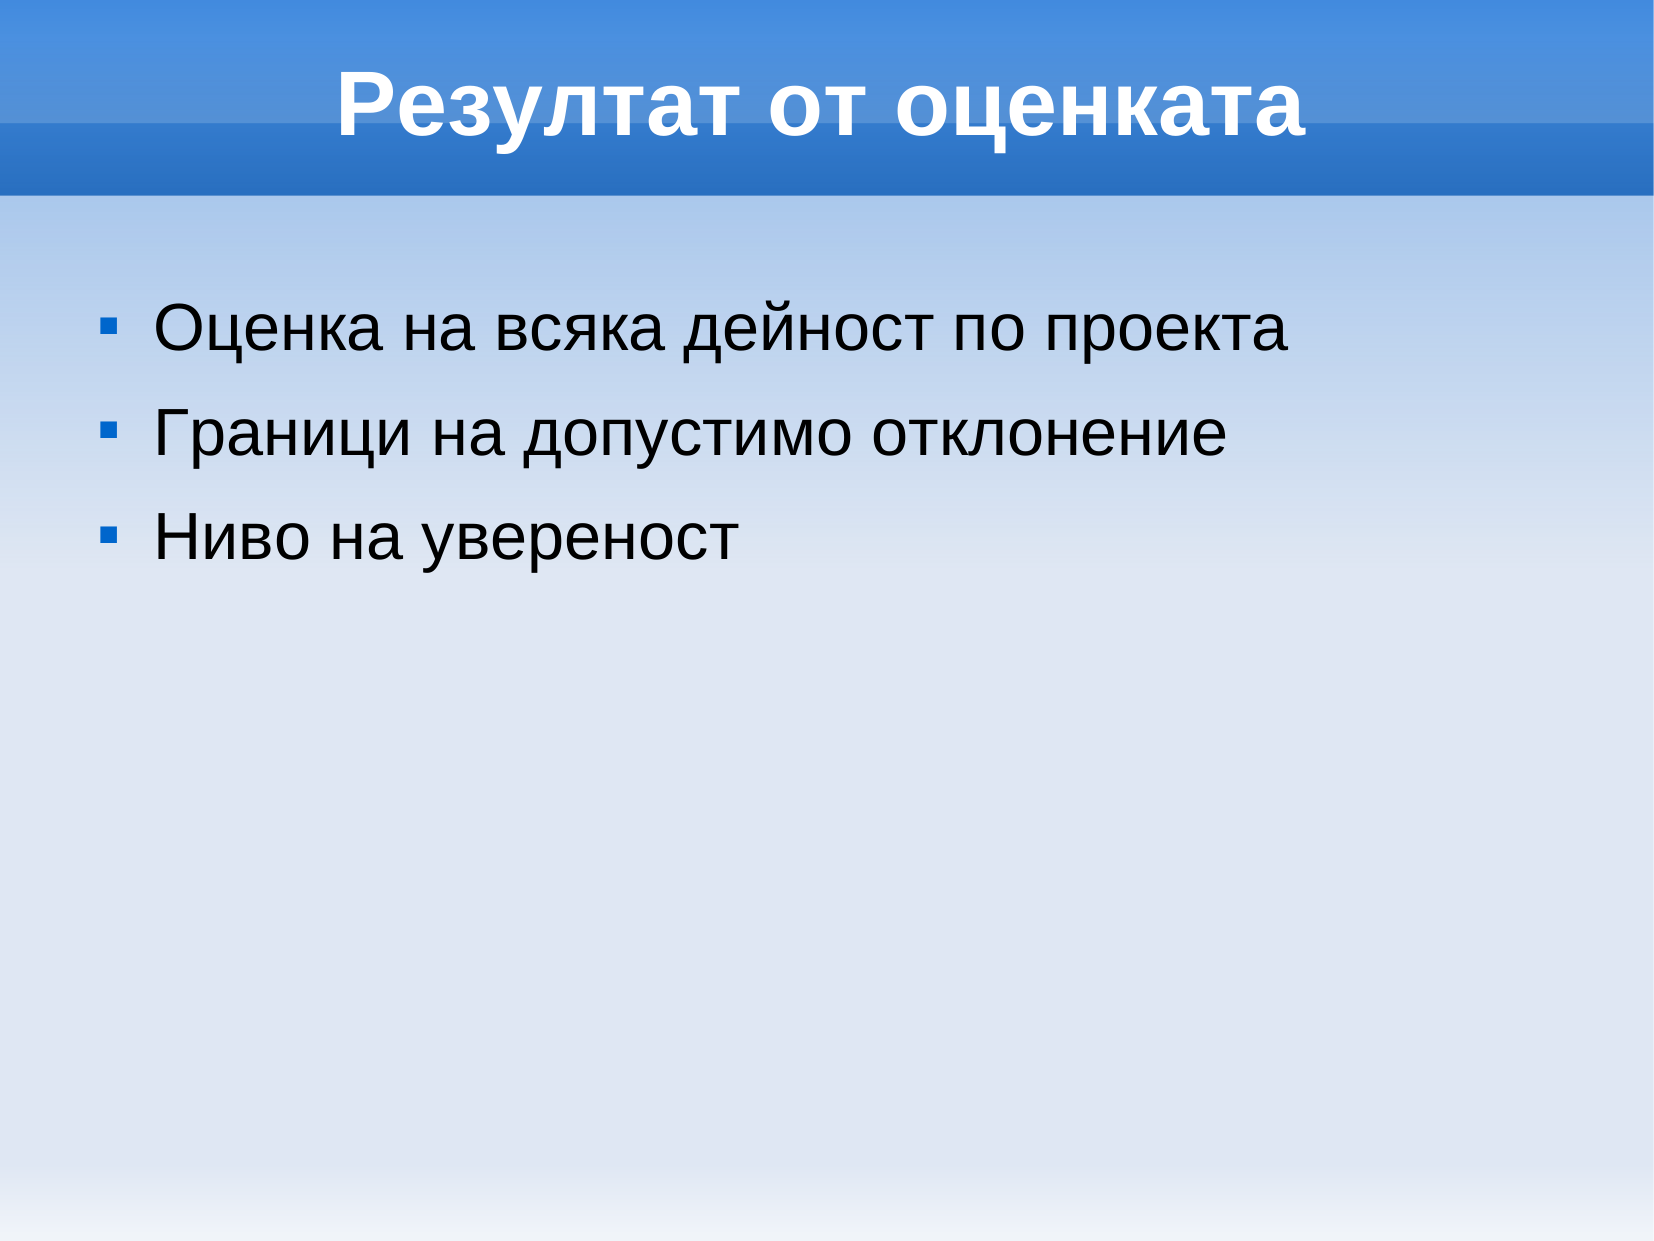

# Резултат от оценката
Оценка на всяка дейност по проекта
Граници на допустимо отклонение
Ниво на увереност